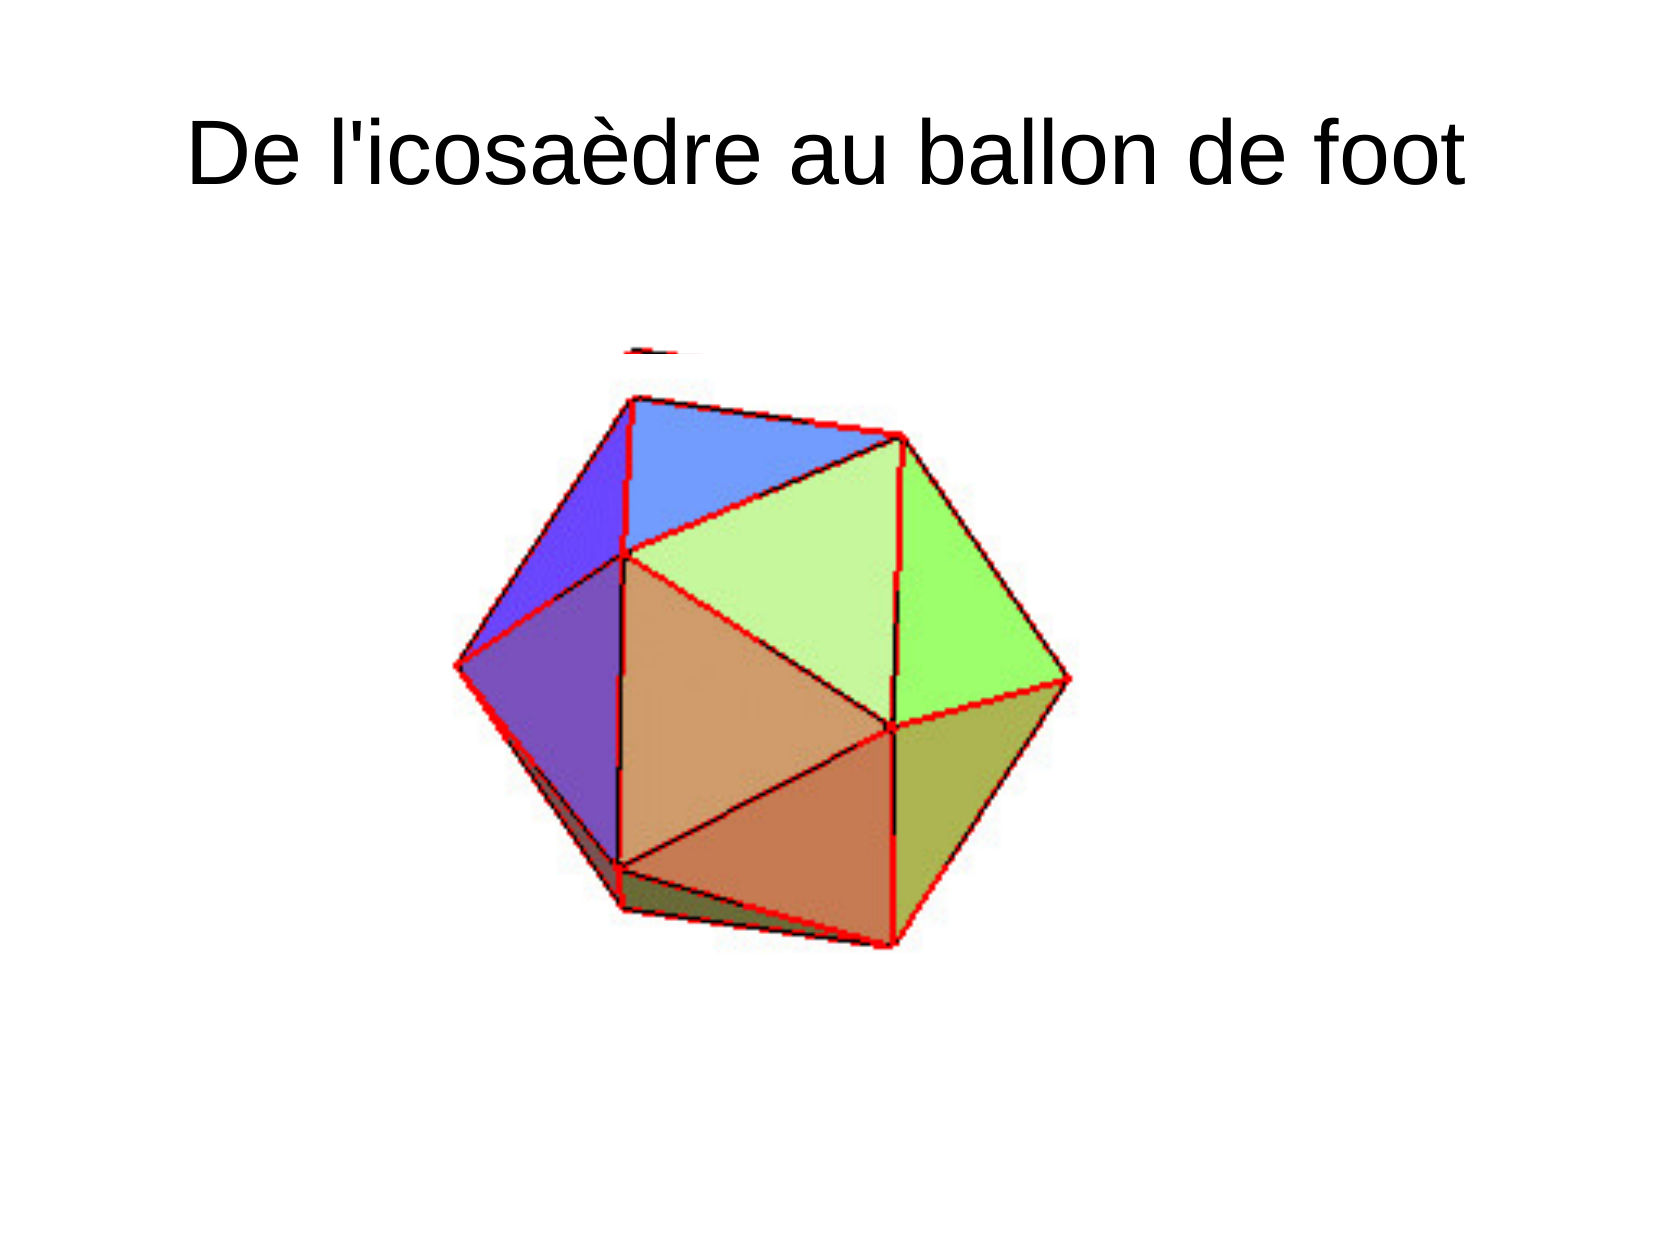

# De l'icosaèdre au ballon de foot